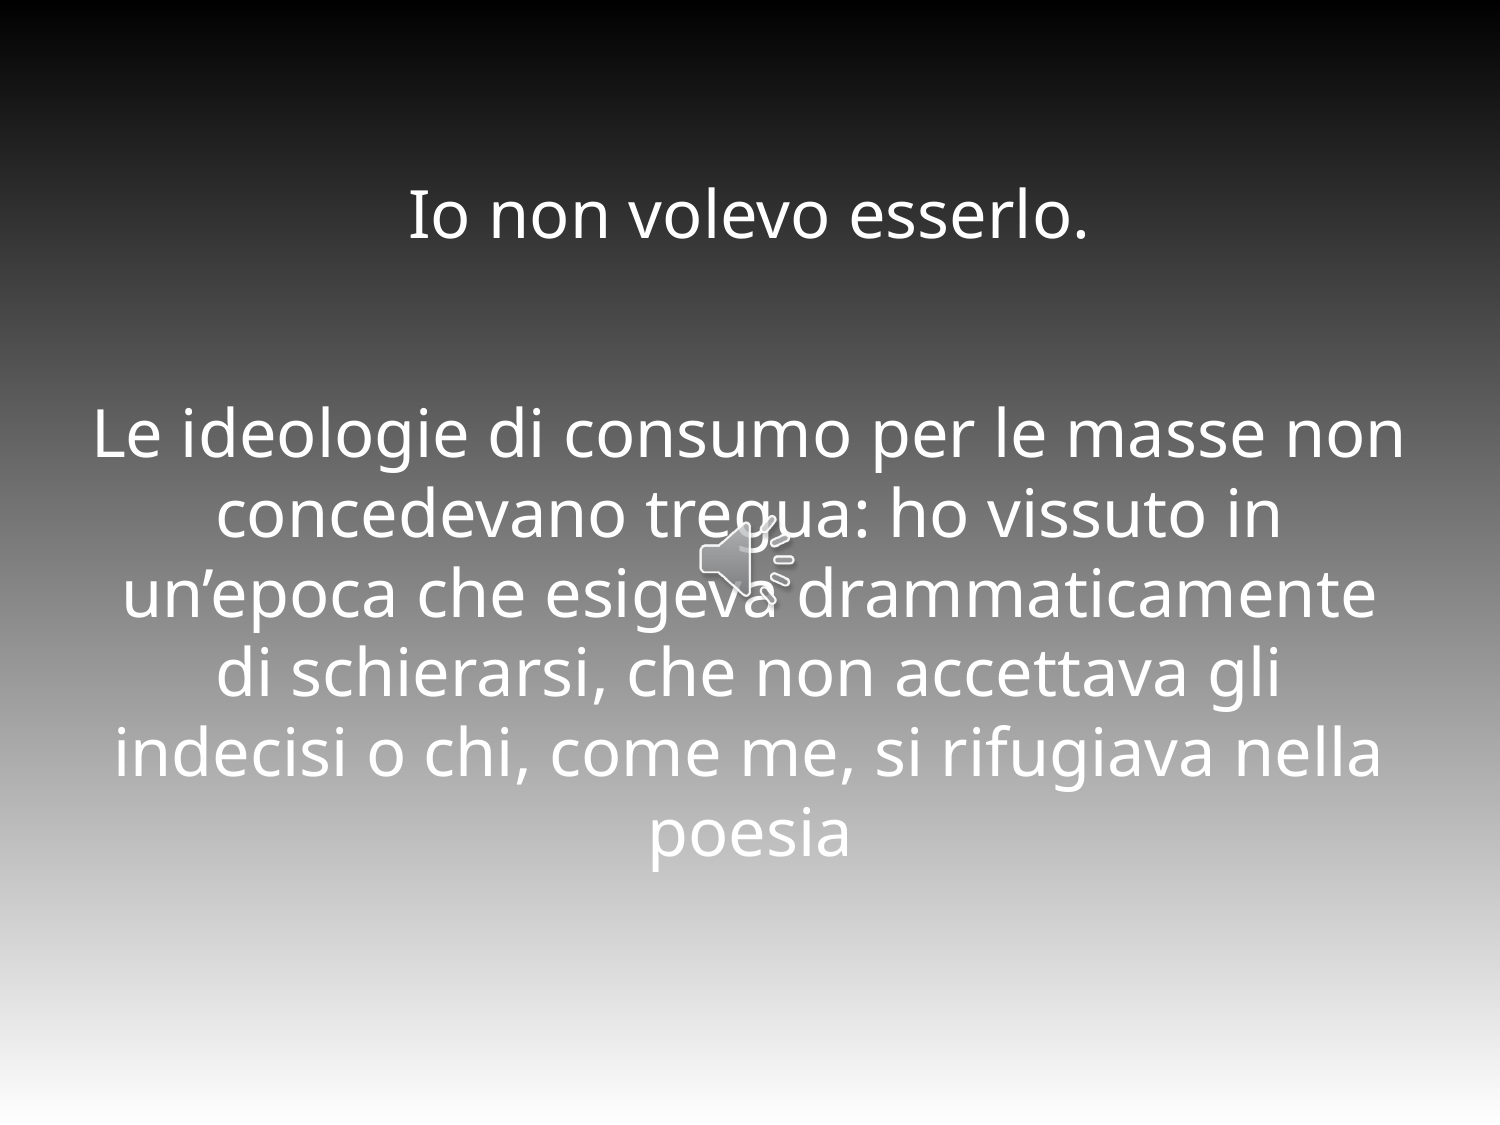

# Io non volevo esserlo.
Le ideologie di consumo per le masse non concedevano tregua: ho vissuto in un’epoca che esigeva drammaticamente di schierarsi, che non accettava gli indecisi o chi, come me, si rifugiava nella poesia